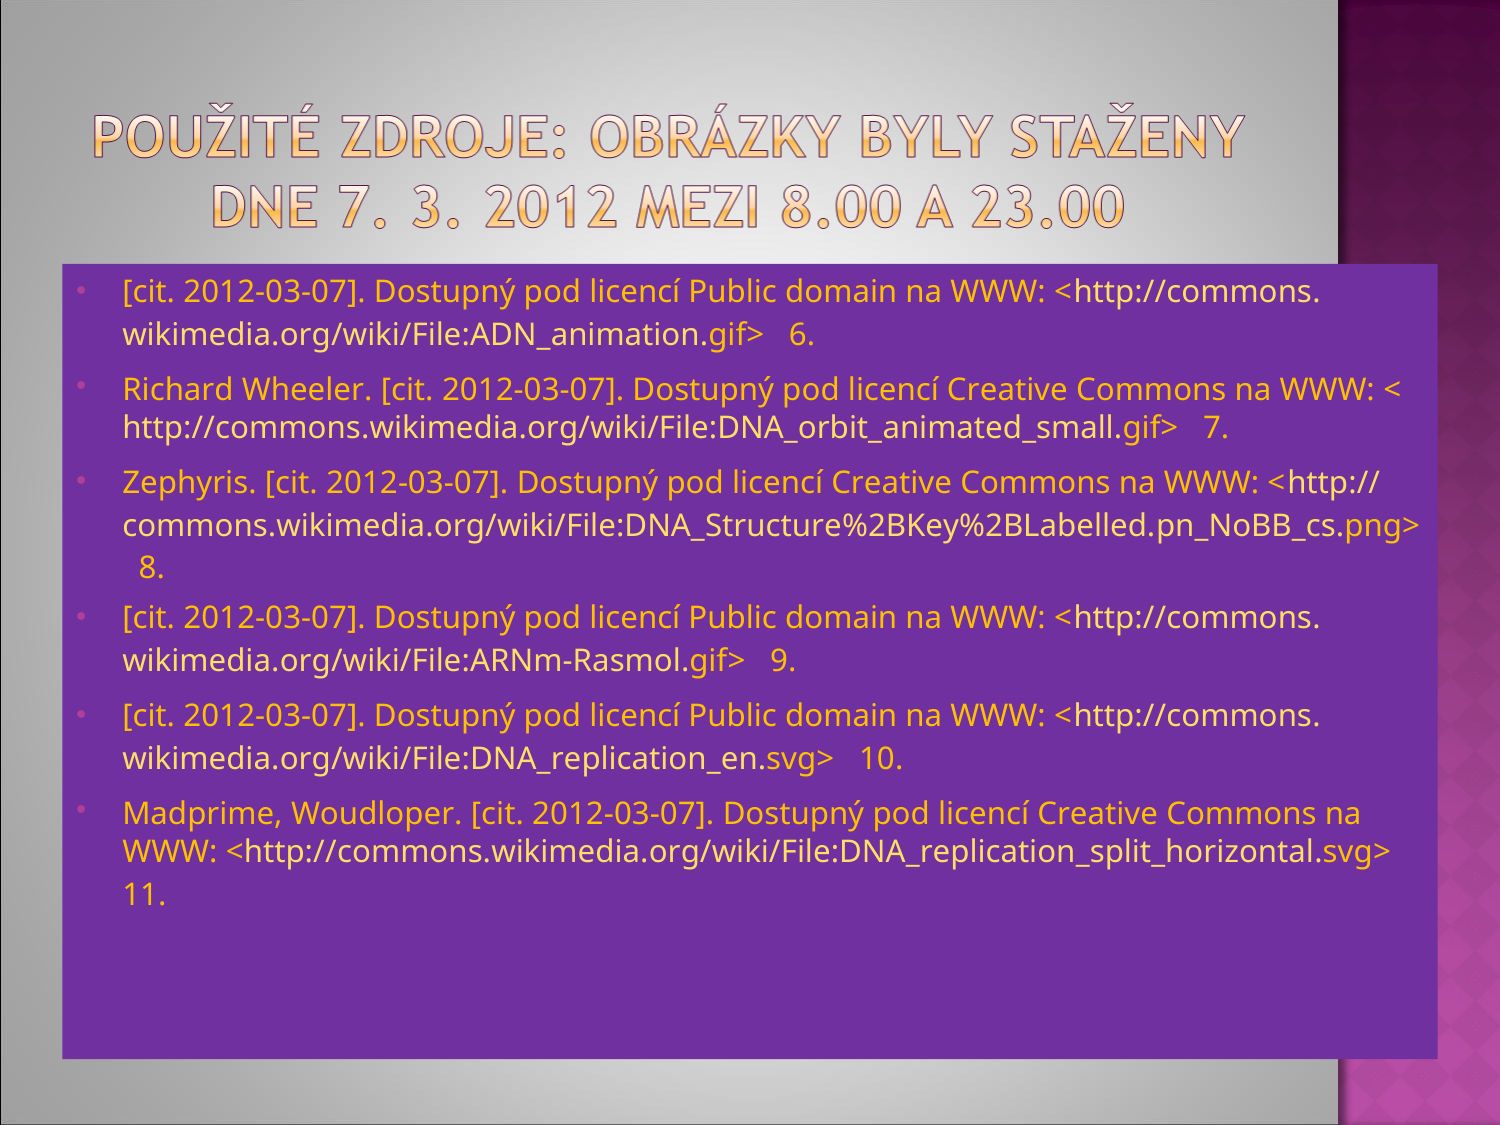

# [cit. 2012-03-07]. Dostupný pod licencí Public domain na WWW: <http://commons.wikimedia.org/wiki/File:ADN_animation.gif> 6.
Richard Wheeler. [cit. 2012-03-07]. Dostupný pod licencí Creative Commons na WWW: <http://commons.wikimedia.org/wiki/File:DNA_orbit_animated_small.gif> 7.
Zephyris. [cit. 2012-03-07]. Dostupný pod licencí Creative Commons na WWW: <http://commons.wikimedia.org/wiki/File:DNA_Structure%2BKey%2BLabelled.pn_NoBB_cs.png> 8.
[cit. 2012-03-07]. Dostupný pod licencí Public domain na WWW: <http://commons.wikimedia.org/wiki/File:ARNm-Rasmol.gif> 9.
[cit. 2012-03-07]. Dostupný pod licencí Public domain na WWW: <http://commons.wikimedia.org/wiki/File:DNA_replication_en.svg> 10.
Madprime, Woudloper. [cit. 2012-03-07]. Dostupný pod licencí Creative Commons na WWW: <http://commons.wikimedia.org/wiki/File:DNA_replication_split_horizontal.svg> 11.